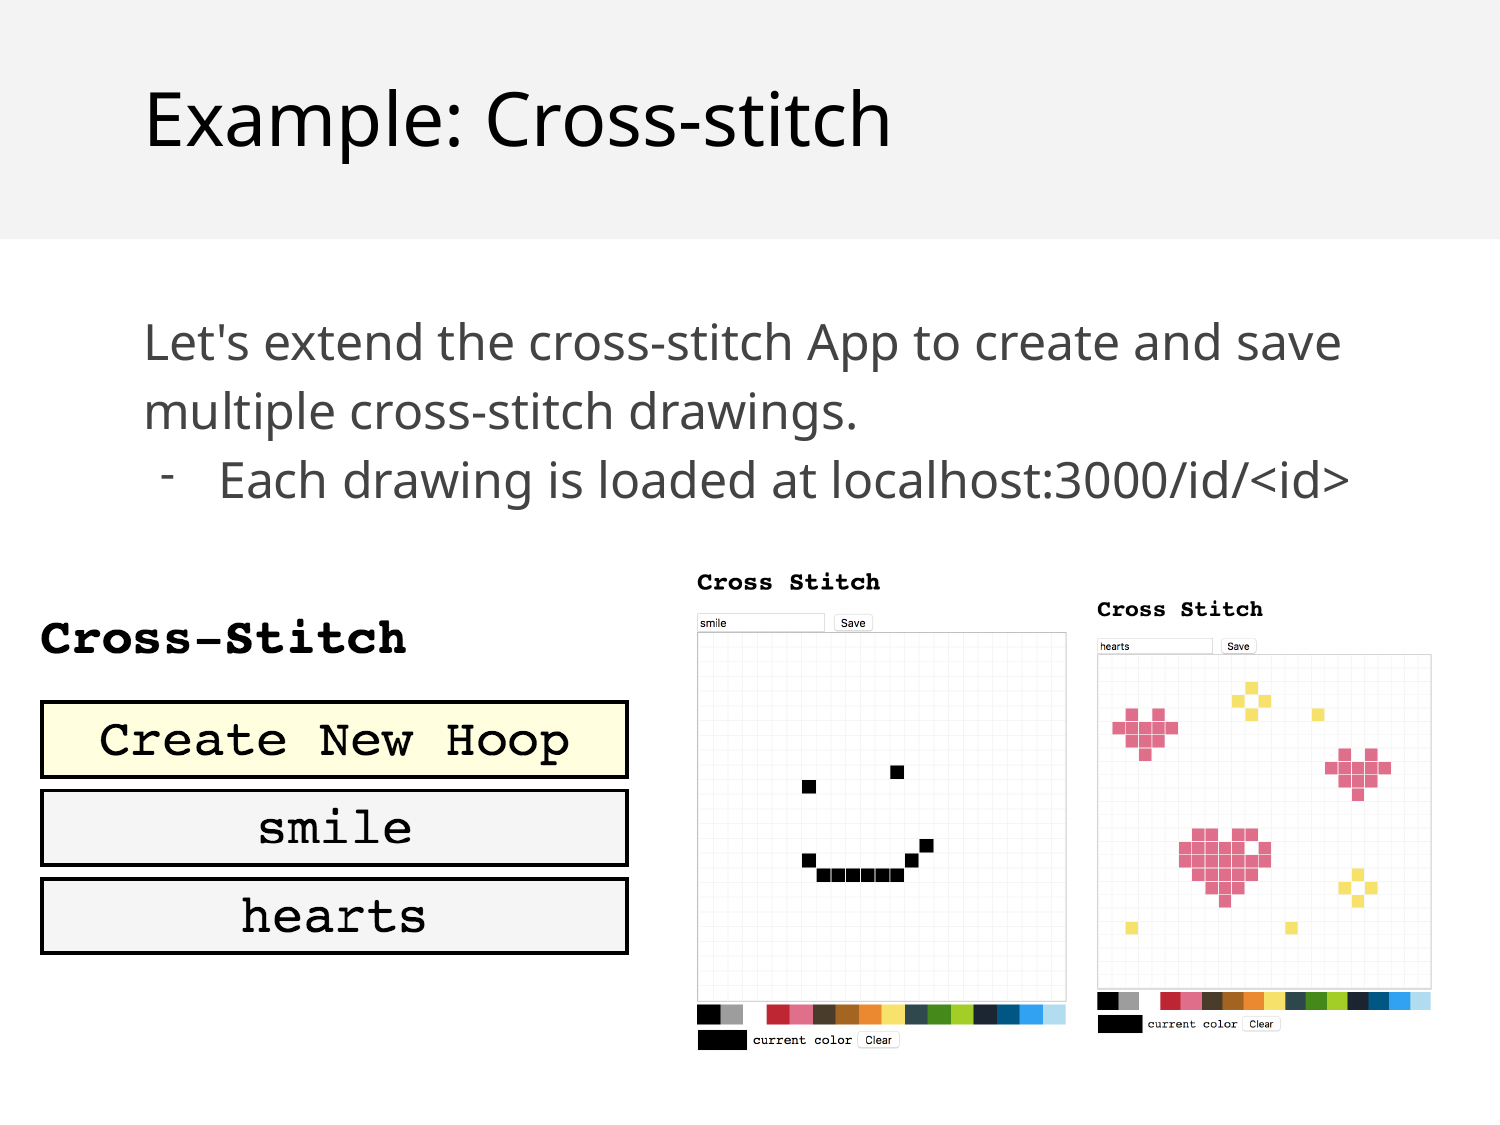

# Example: Cross-stitch
Let's extend the cross-stitch App to create and save multiple cross-stitch drawings.
Each drawing is loaded at localhost:3000/id/<id>